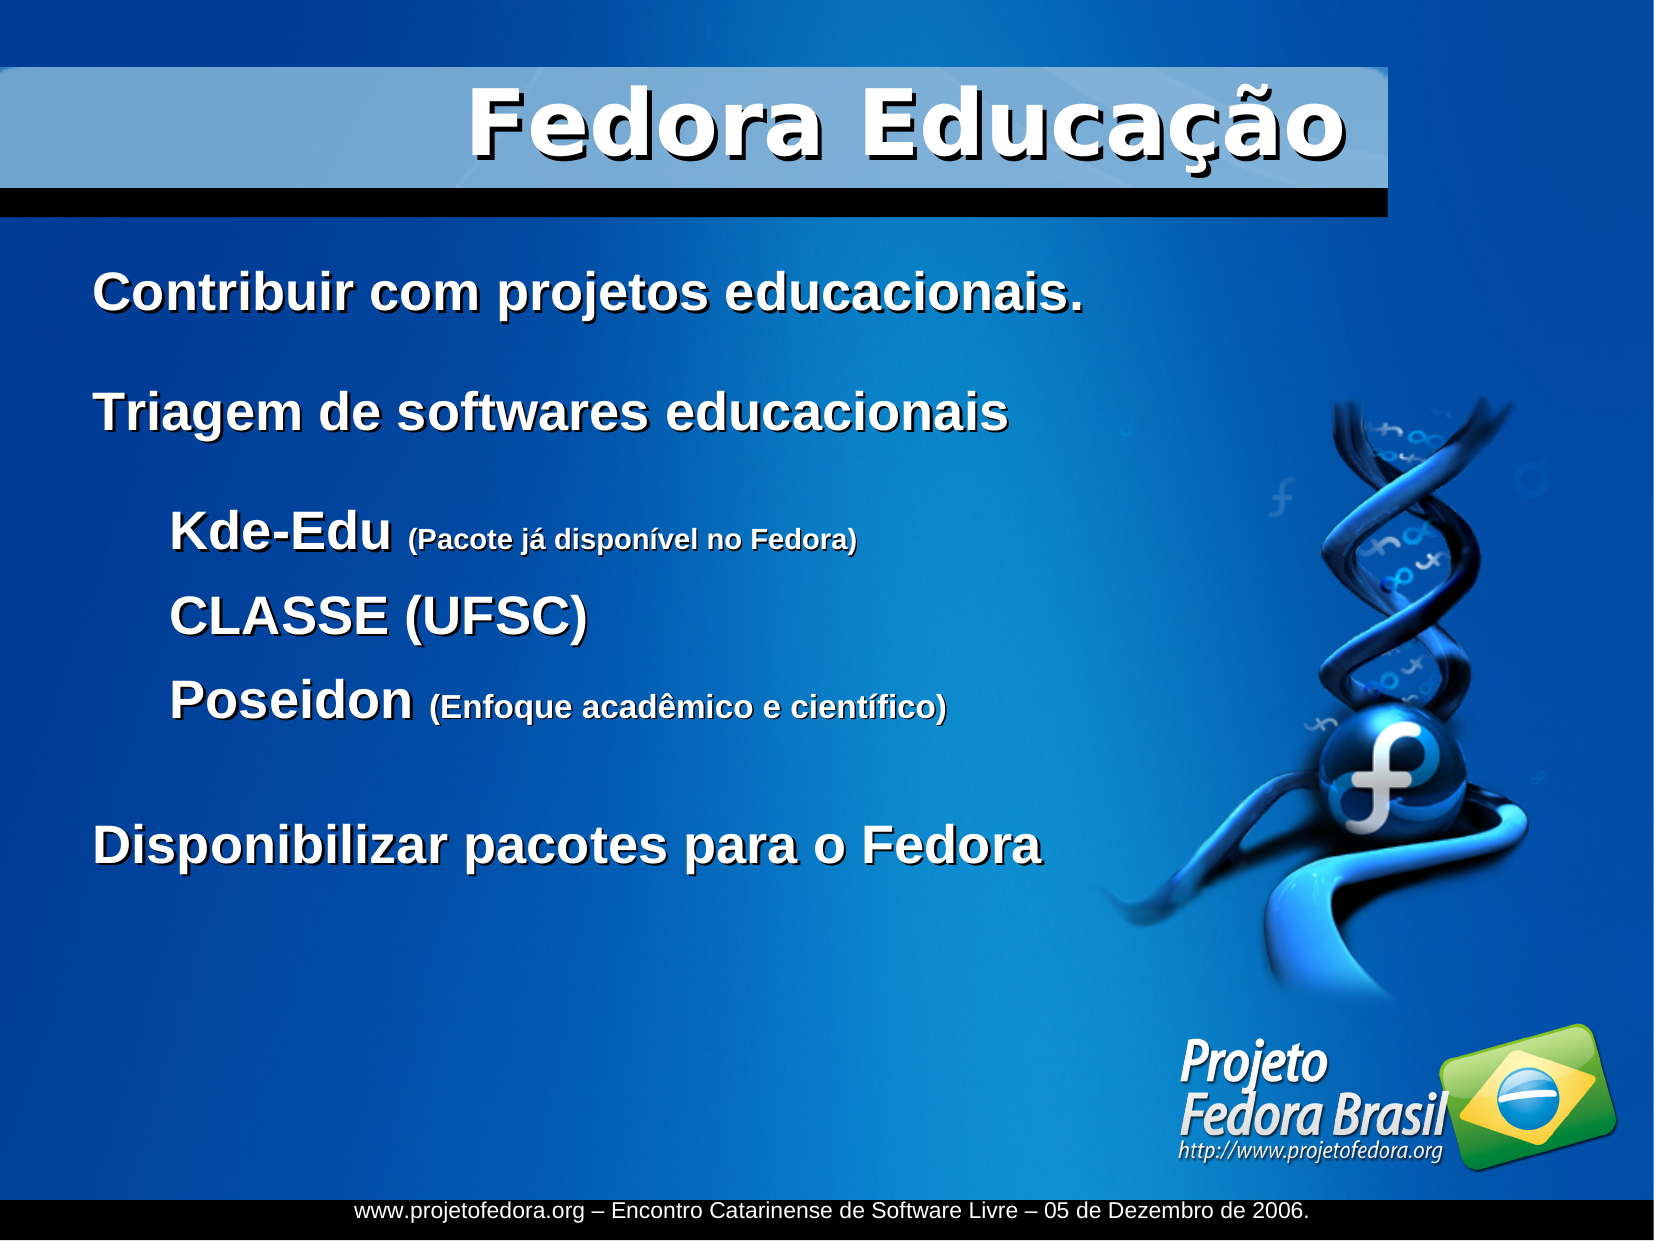

Fedora Educação
# Contribuir com projetos educacionais.
Triagem de softwares educacionais
Kde-Edu (Pacote já disponível no Fedora)
CLASSE (UFSC)
Poseidon (Enfoque acadêmico e científico)
Disponibilizar pacotes para o Fedora
www.projetofedora.org – Encontro Catarinense de Software Livre – 05 de Dezembro de 2006.